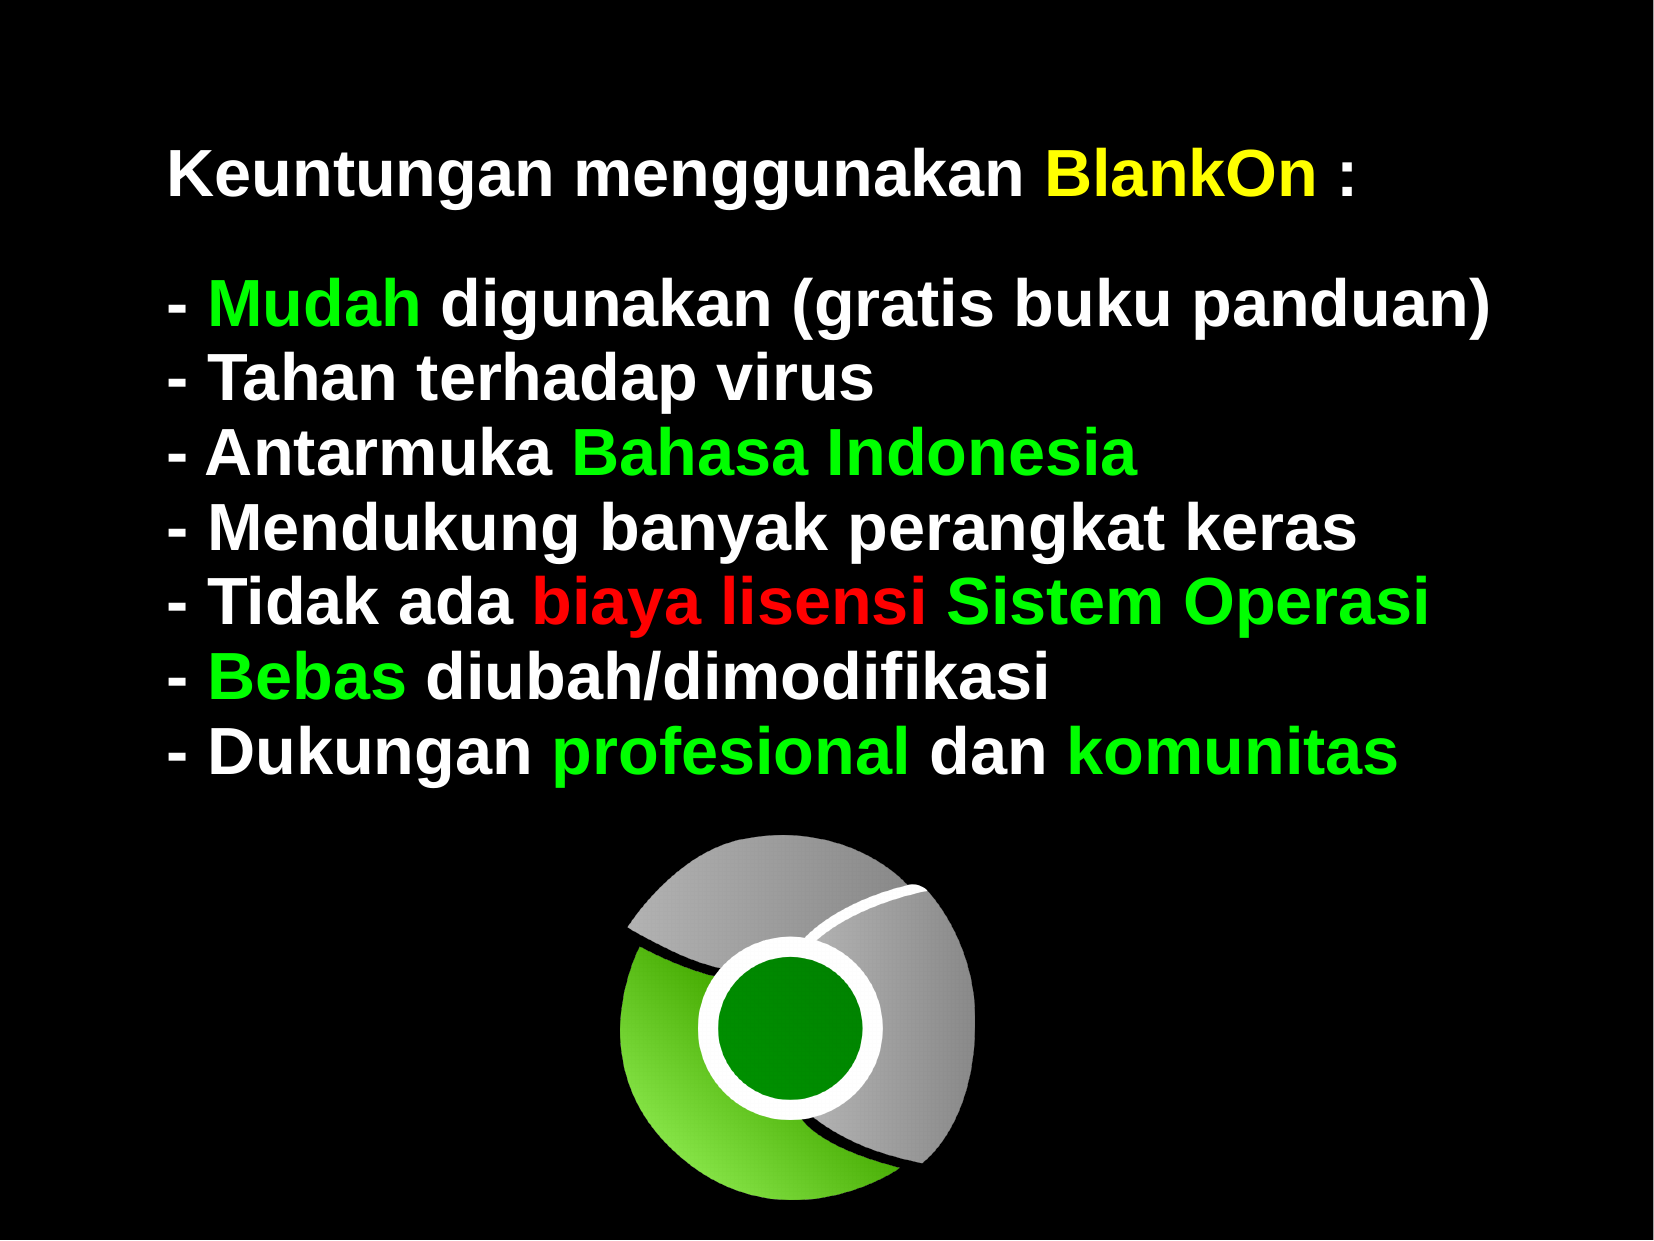

Keuntungan menggunakan BlankOn :
- Mudah digunakan (gratis buku panduan)
- Tahan terhadap virus
- Antarmuka Bahasa Indonesia
- Mendukung banyak perangkat keras
- Tidak ada biaya lisensi Sistem Operasi
- Bebas diubah/dimodifikasi
- Dukungan profesional dan komunitas